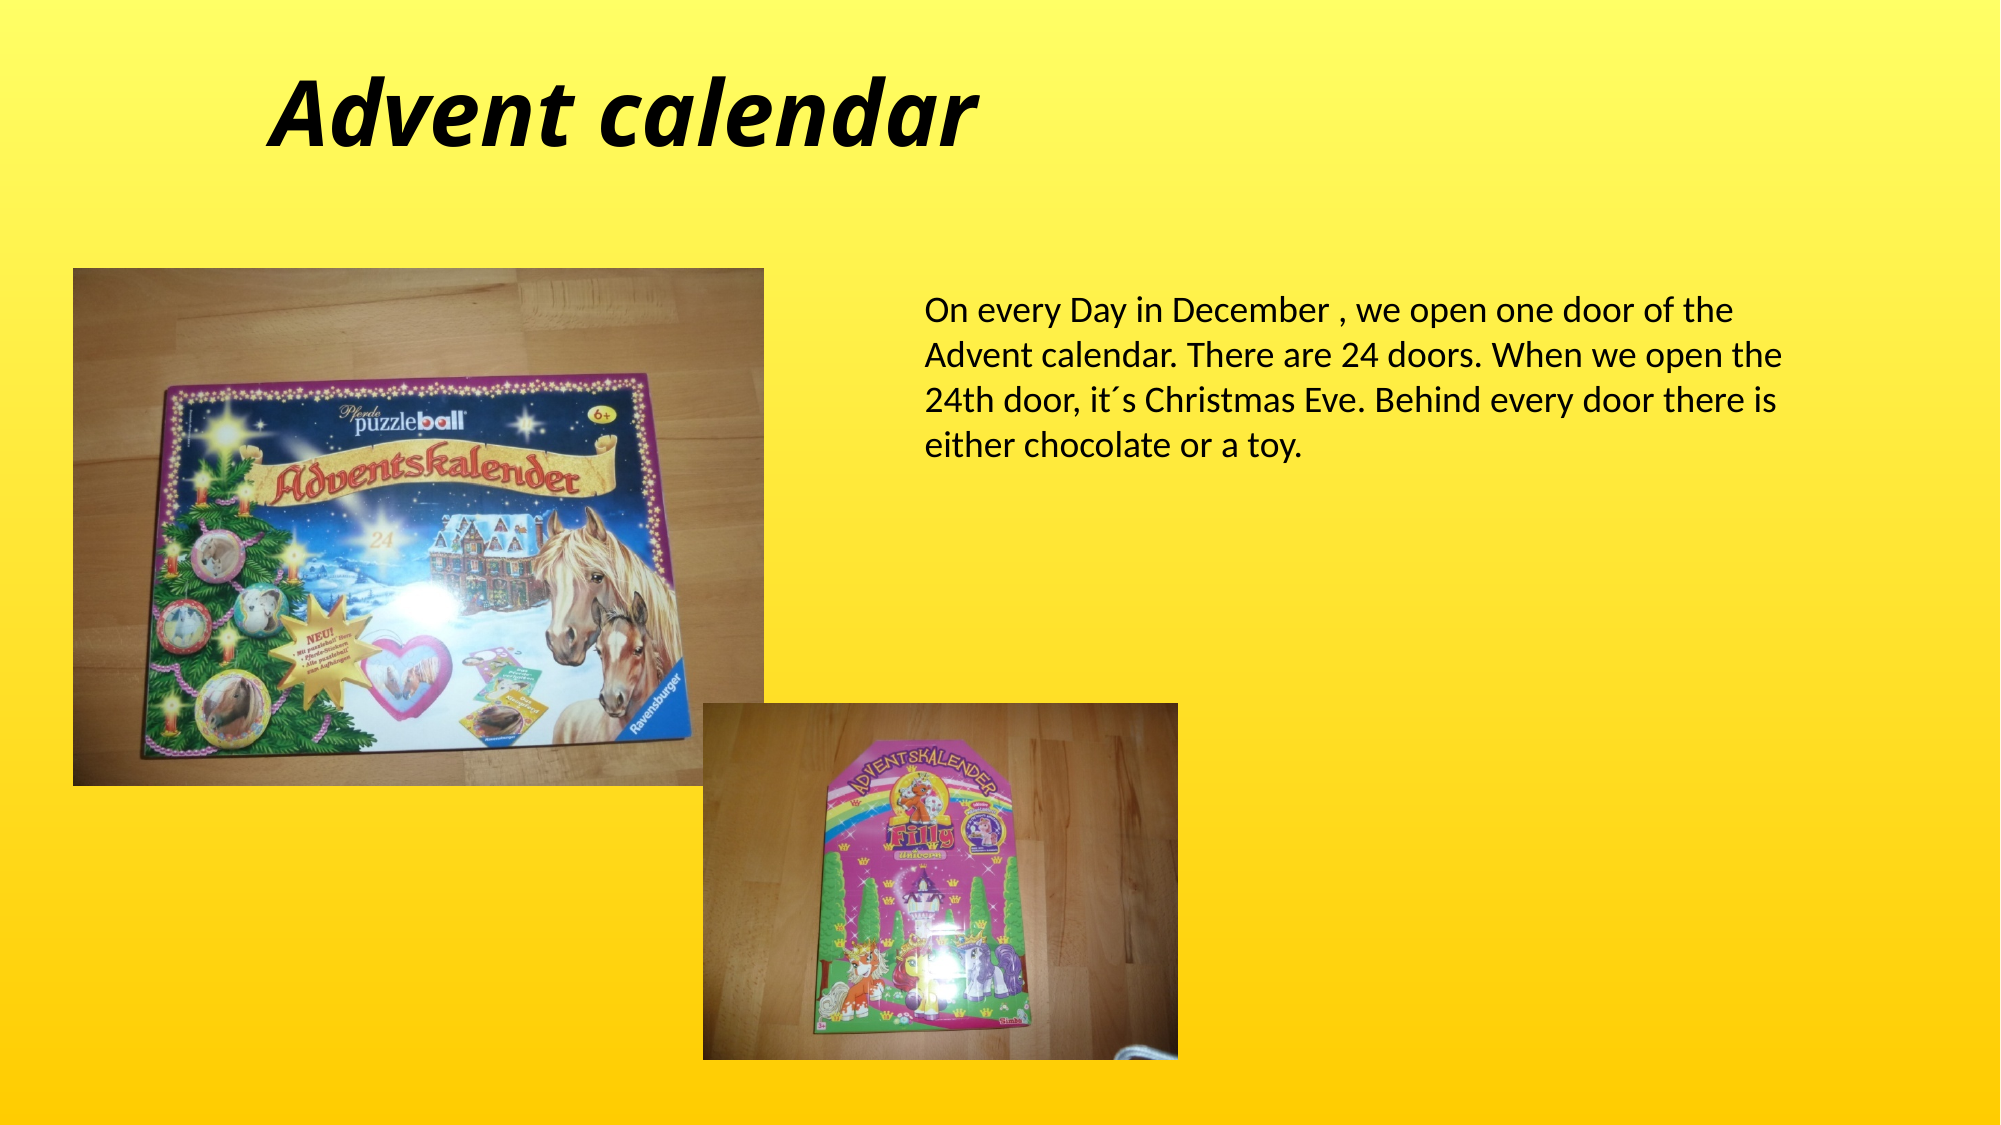

# Advent calendar
On every Day in December , we open one door of the
Advent calendar. There are 24 doors. When we open the
24th door, it´s Christmas Eve. Behind every door there is
either chocolate or a toy.